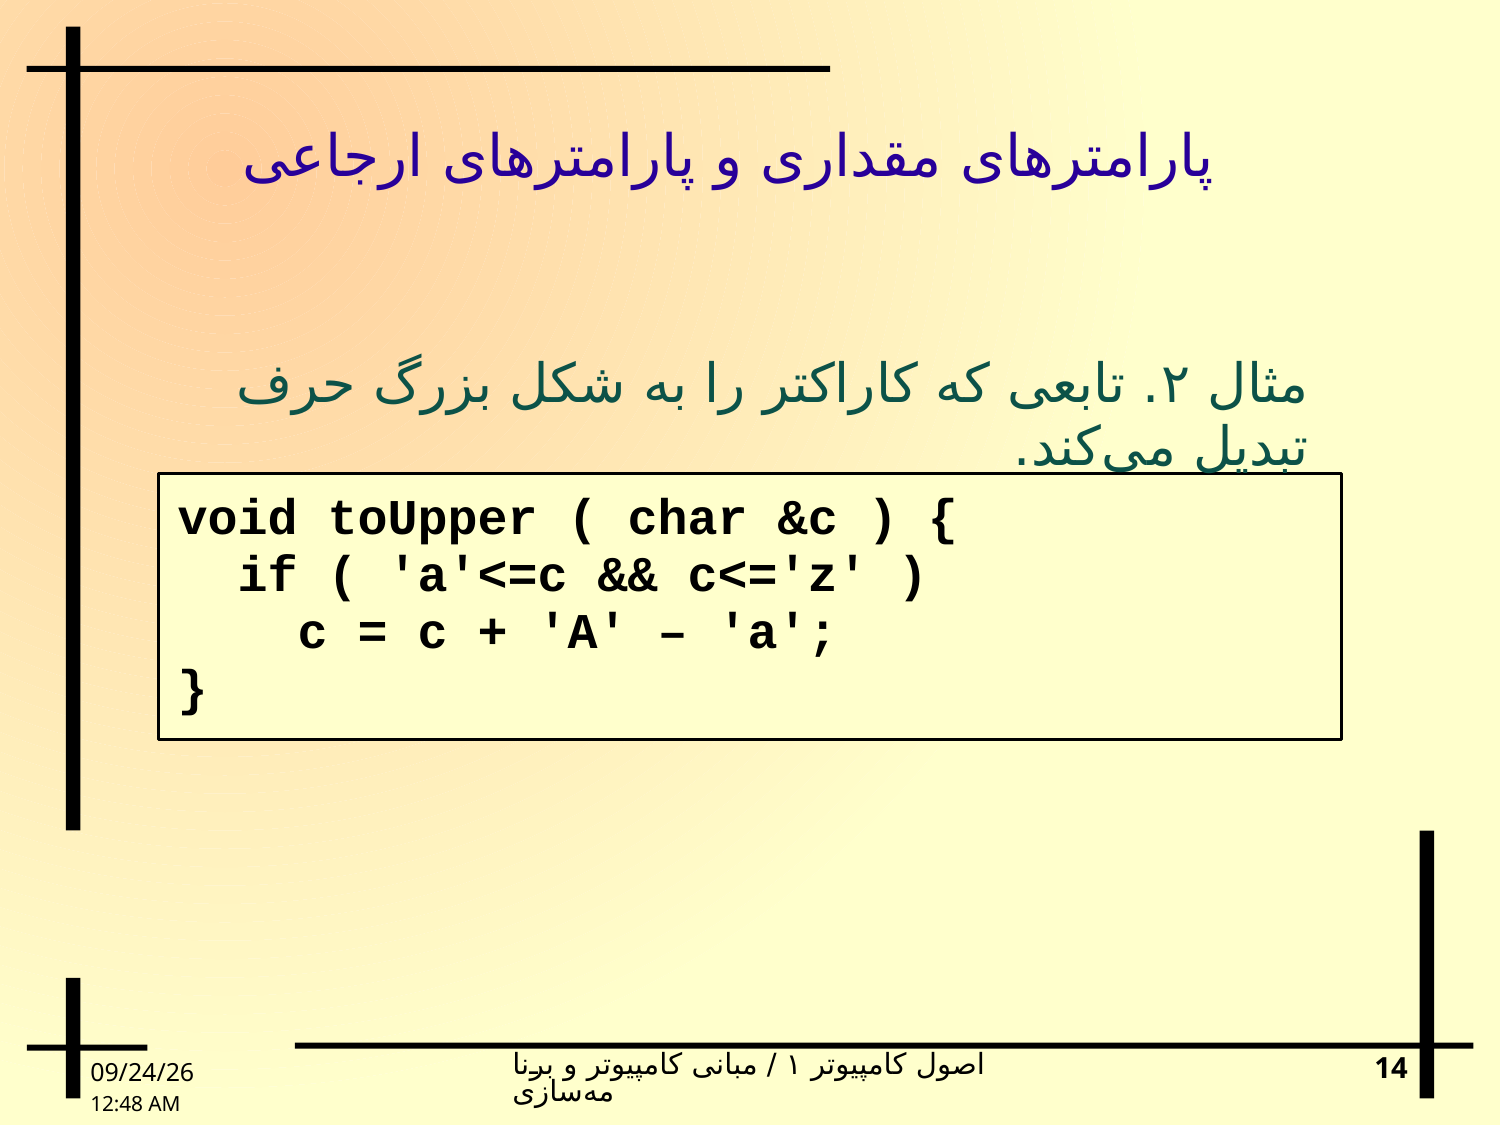

پارامترهای مقداری و پارامترهای ارجاعی
مثال ۲. تابعی که کاراکتر را به شکل بزرگ حرف تبدیل می‌کند.
# void toUpper ( char &c ) {
 if ( 'a'<=c && c<='z' )
 c = c + 'A' – 'a';
}
اصول کامپیوتر ۱ / مبانی کامپیوتر و برنامه‌سازی
14